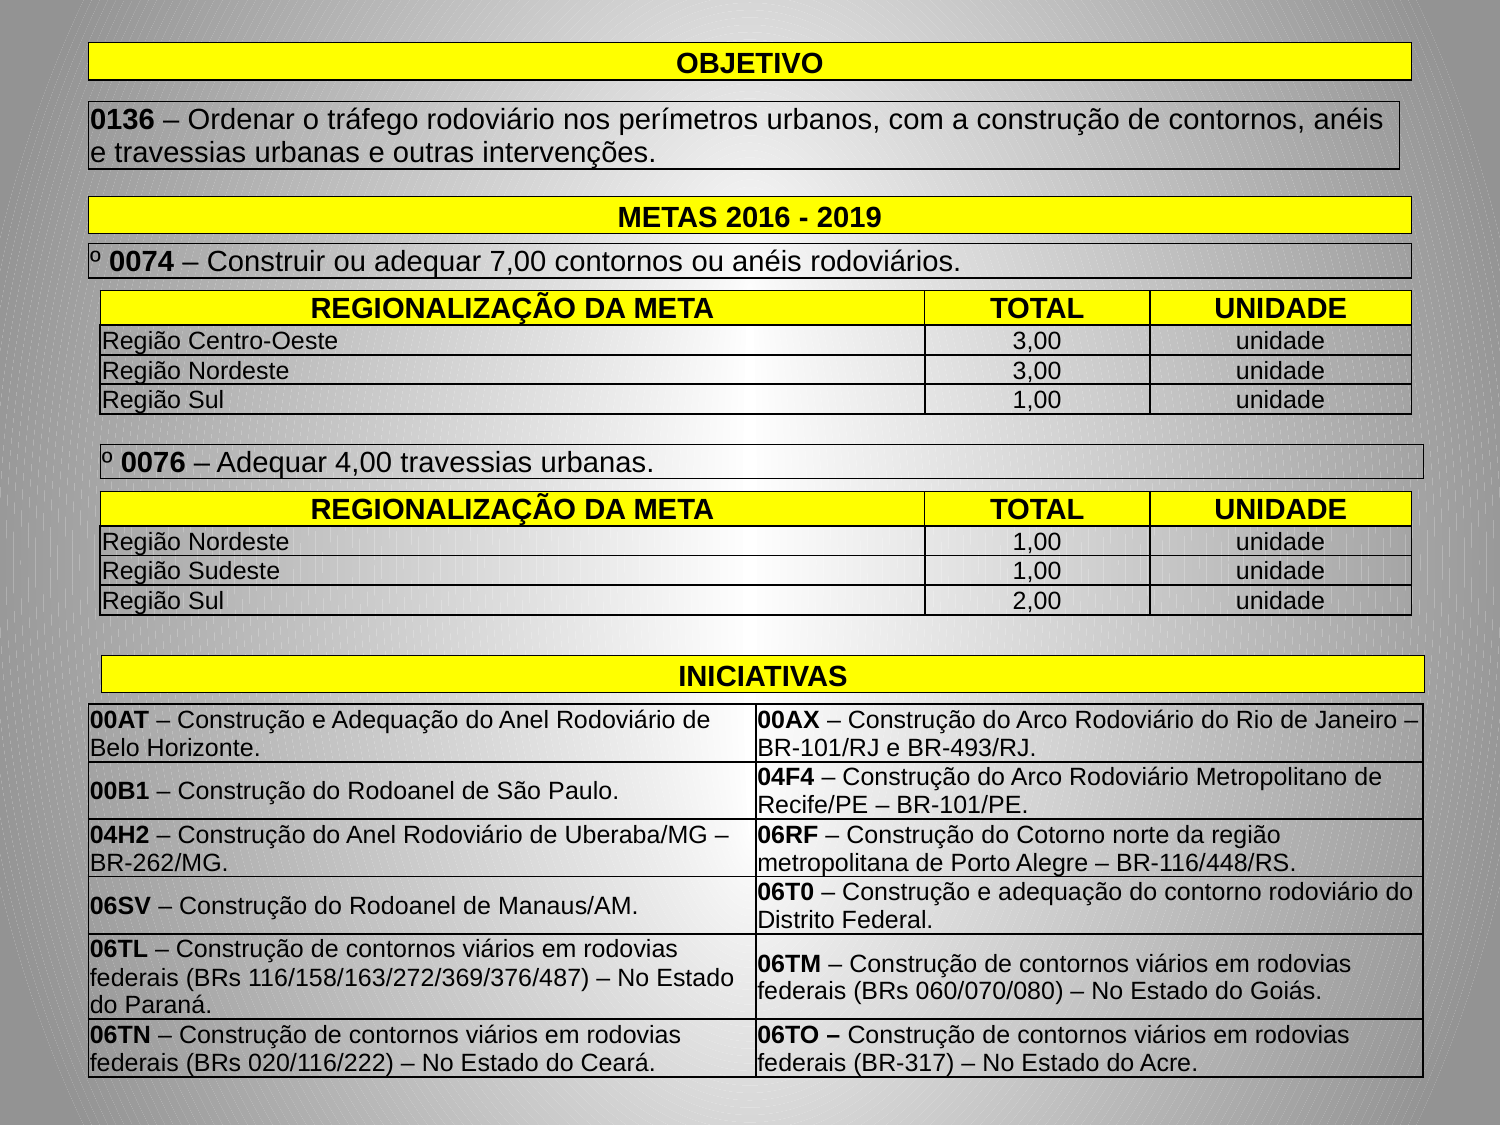

| OBJETIVO |
| --- |
| 0136 – Ordenar o tráfego rodoviário nos perímetros urbanos, com a construção de contornos, anéis e travessias urbanas e outras intervenções. |
| --- |
| METAS 2016 - 2019 |
| --- |
| º 0074 – Construir ou adequar 7,00 contornos ou anéis rodoviários. |
| --- |
| REGIONALIZAÇÃO DA META | TOTAL | UNIDADE |
| --- | --- | --- |
| Região Centro-Oeste | 3,00 | unidade |
| Região Nordeste | 3,00 | unidade |
| Região Sul | 1,00 | unidade |
| º 0076 – Adequar 4,00 travessias urbanas. |
| --- |
| REGIONALIZAÇÃO DA META | TOTAL | UNIDADE |
| --- | --- | --- |
| Região Nordeste | 1,00 | unidade |
| Região Sudeste | 1,00 | unidade |
| Região Sul | 2,00 | unidade |
| INICIATIVAS |
| --- |
| 00AT – Construção e Adequação do Anel Rodoviário de Belo Horizonte. | 00AX – Construção do Arco Rodoviário do Rio de Janeiro – BR-101/RJ e BR-493/RJ. |
| --- | --- |
| 00B1 – Construção do Rodoanel de São Paulo. | 04F4 – Construção do Arco Rodoviário Metropolitano de Recife/PE – BR-101/PE. |
| 04H2 – Construção do Anel Rodoviário de Uberaba/MG – BR-262/MG. | 06RF – Construção do Cotorno norte da região metropolitana de Porto Alegre – BR-116/448/RS. |
| 06SV – Construção do Rodoanel de Manaus/AM. | 06T0 – Construção e adequação do contorno rodoviário do Distrito Federal. |
| 06TL – Construção de contornos viários em rodovias federais (BRs 116/158/163/272/369/376/487) – No Estado do Paraná. | 06TM – Construção de contornos viários em rodovias federais (BRs 060/070/080) – No Estado do Goiás. |
| 06TN – Construção de contornos viários em rodovias federais (BRs 020/116/222) – No Estado do Ceará. | 06TO – Construção de contornos viários em rodovias federais (BR-317) – No Estado do Acre. |